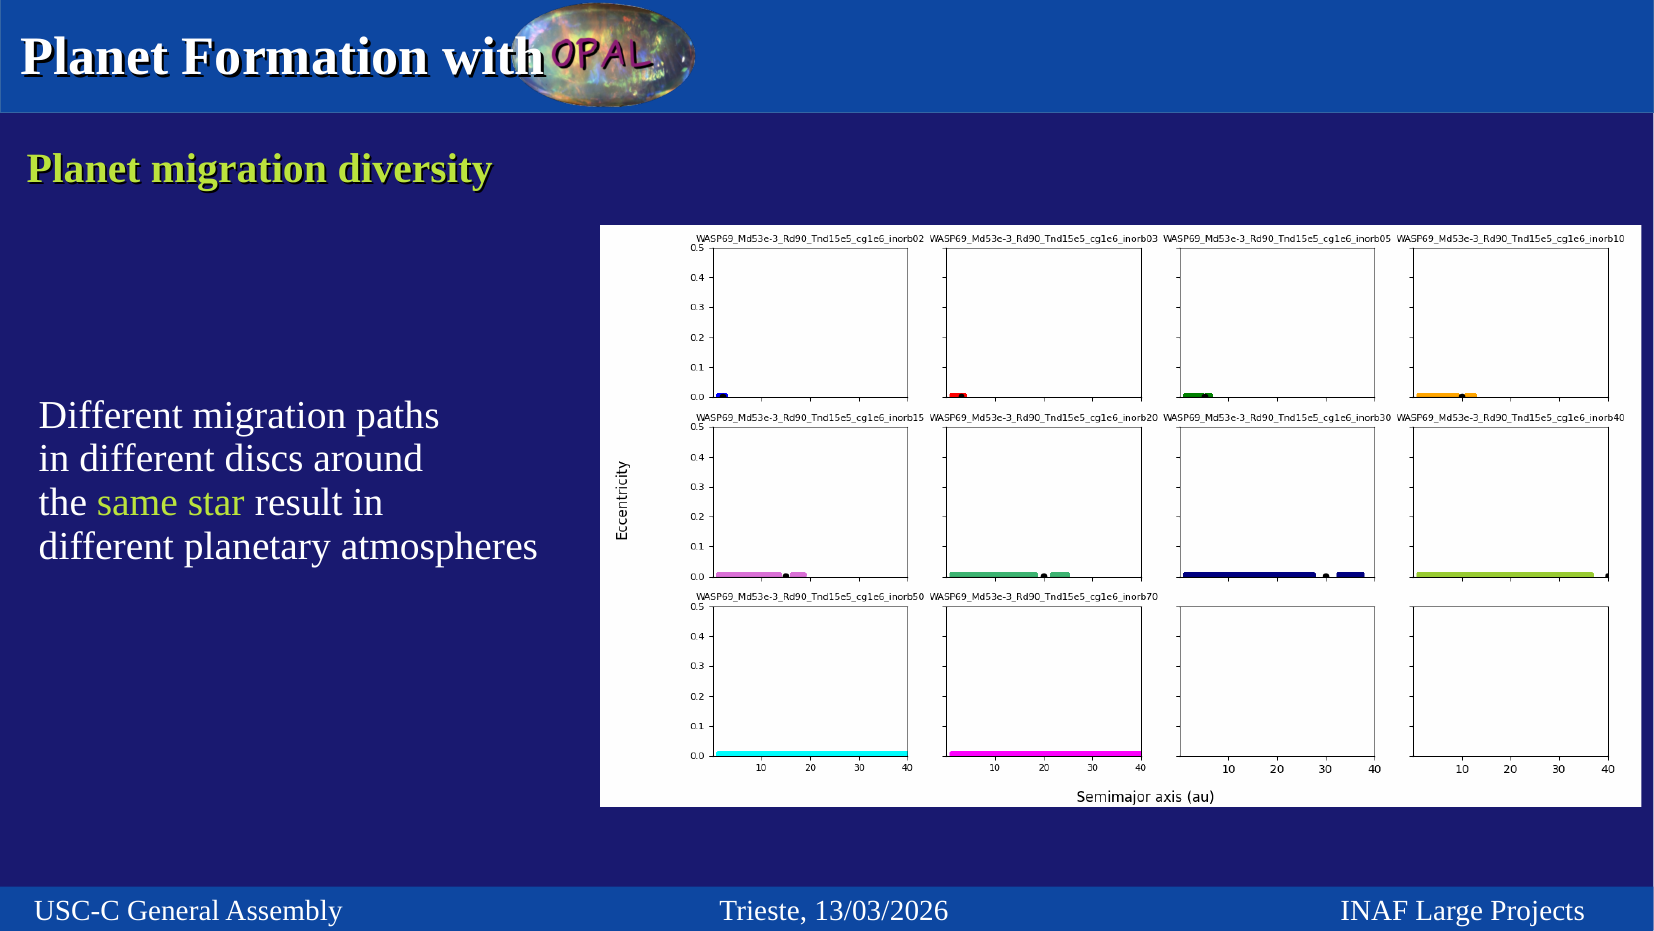

Planet Formation with
Planet migration diversity
Different migration paths
in different discs around
the same star result in
different planetary atmospheres
USC-C General Assembly Trieste, 13/03/2026 INAF Large Projects